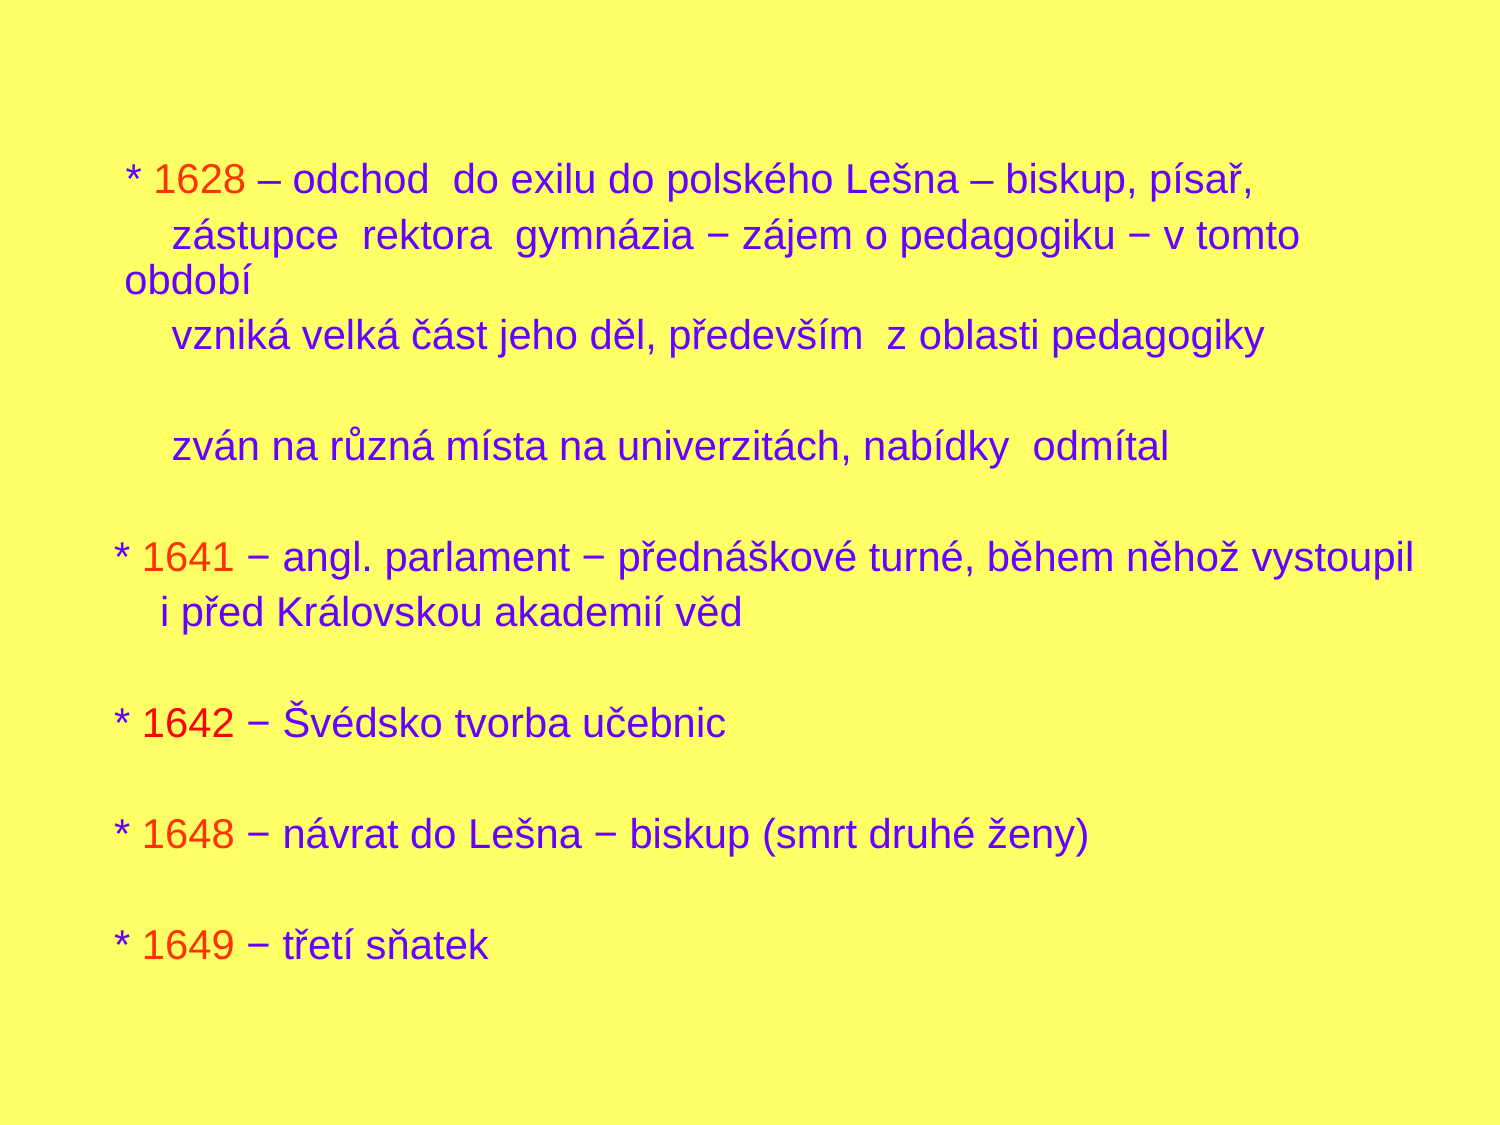

# * 1628 – odchod do exilu do polského Lešna – biskup, písař,
 zástupce rektora gymnázia − zájem o pedagogiku − v tomto období
 vzniká velká část jeho děl, především z oblasti pedagogiky
 zván na různá místa na univerzitách, nabídky odmítal
 * 1641 − angl. parlament − přednáškové turné, během něhož vystoupil
 i před Královskou akademií věd
 * 1642 − Švédsko tvorba učebnic
 * 1648 − návrat do Lešna − biskup (smrt druhé ženy)
 * 1649 − třetí sňatek